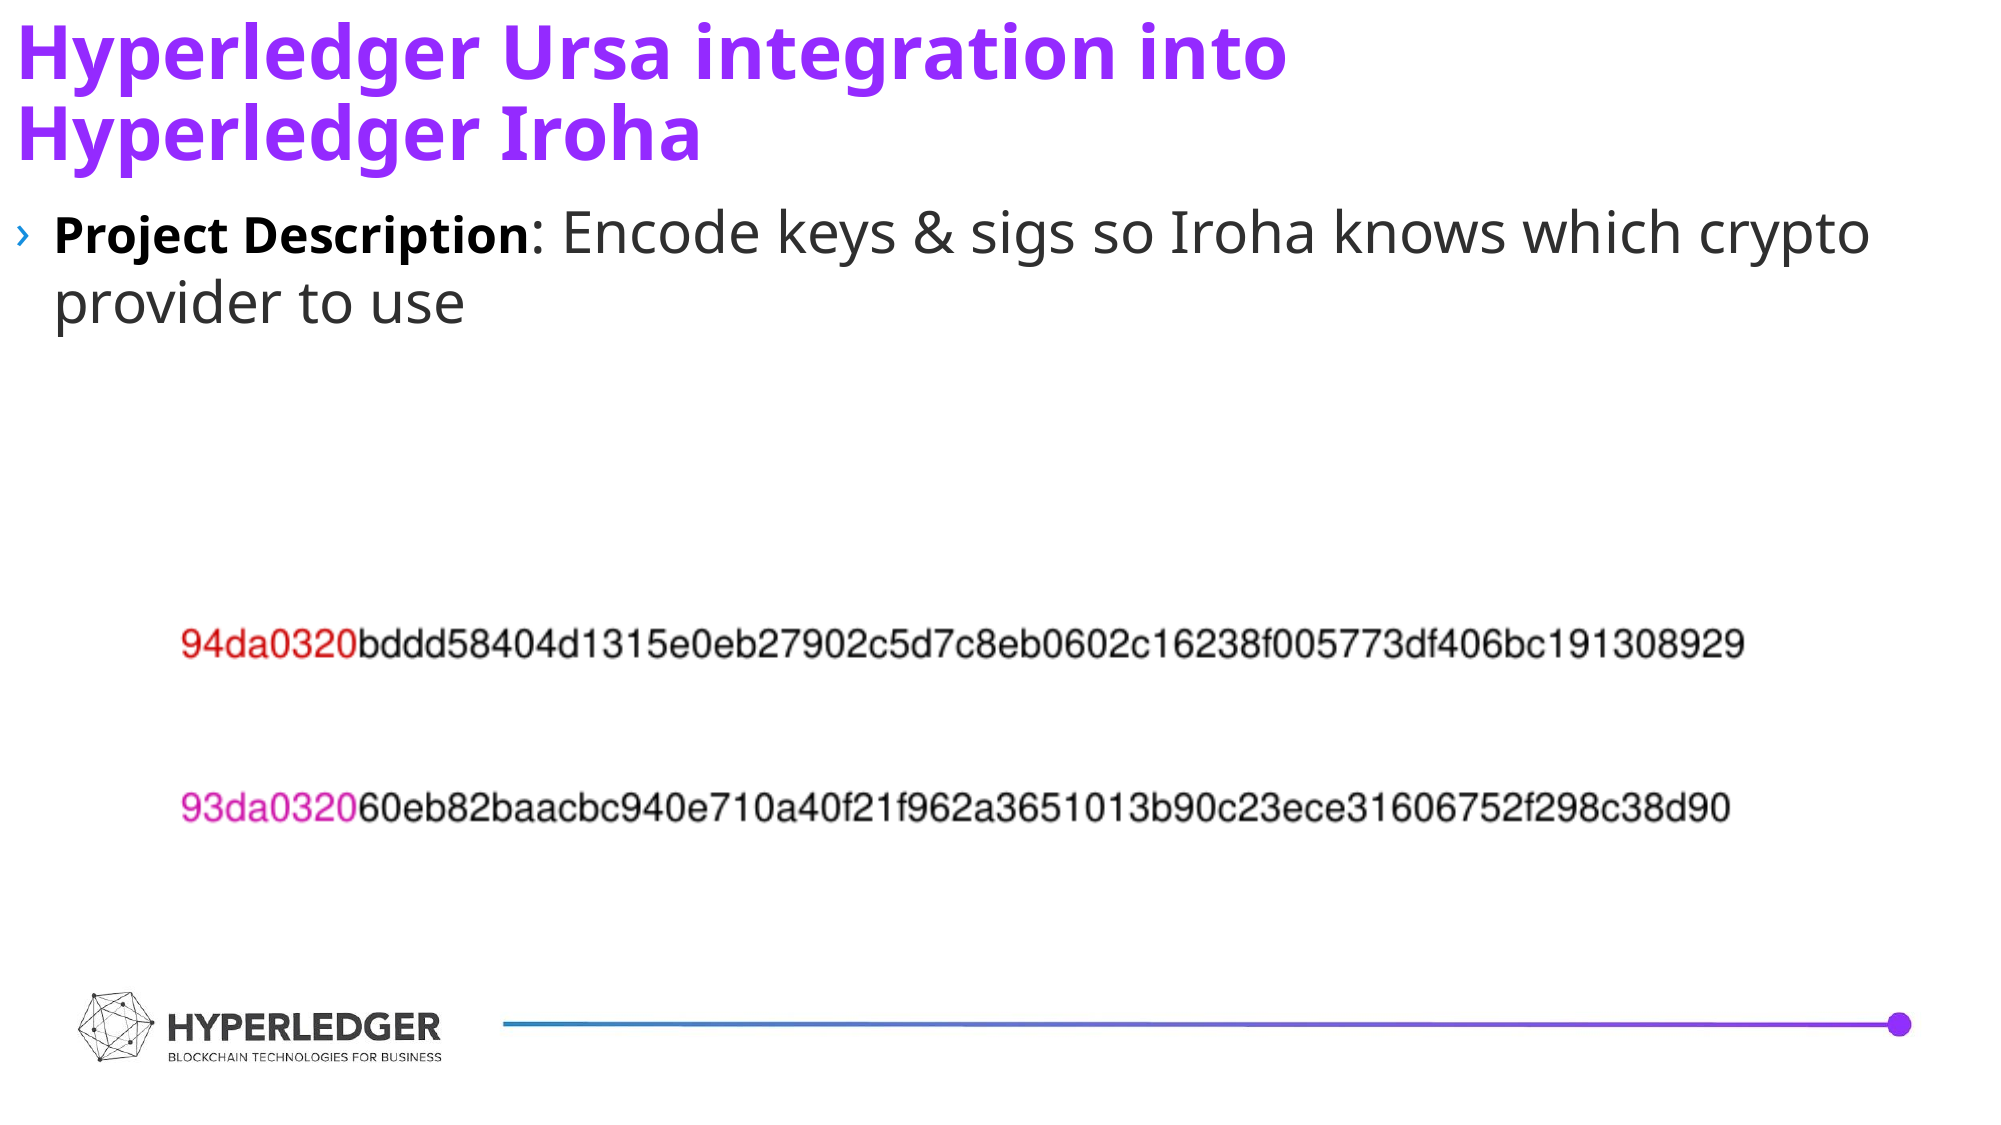

Hyperledger Ursa integration into Hyperledger Iroha
Project Description: Encode keys & sigs so Iroha knows which crypto provider to use